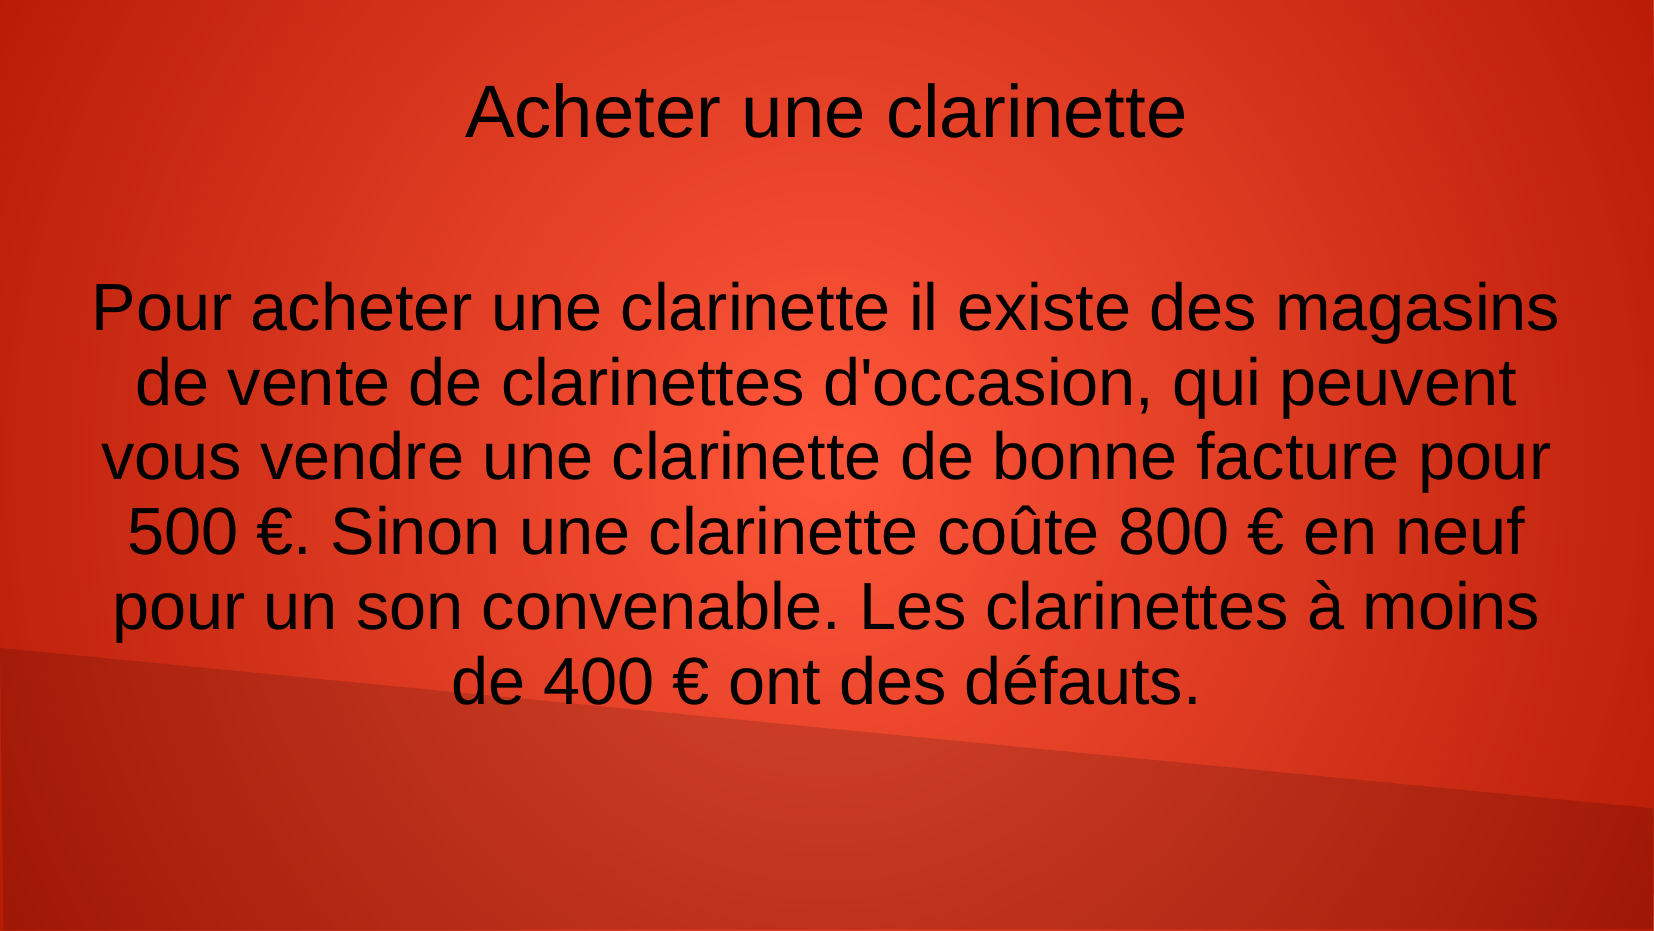

# Acheter une clarinette
Pour acheter une clarinette il existe des magasins de vente de clarinettes d'occasion, qui peuvent vous vendre une clarinette de bonne facture pour 500 €. Sinon une clarinette coûte 800 € en neuf pour un son convenable. Les clarinettes à moins de 400 € ont des défauts.